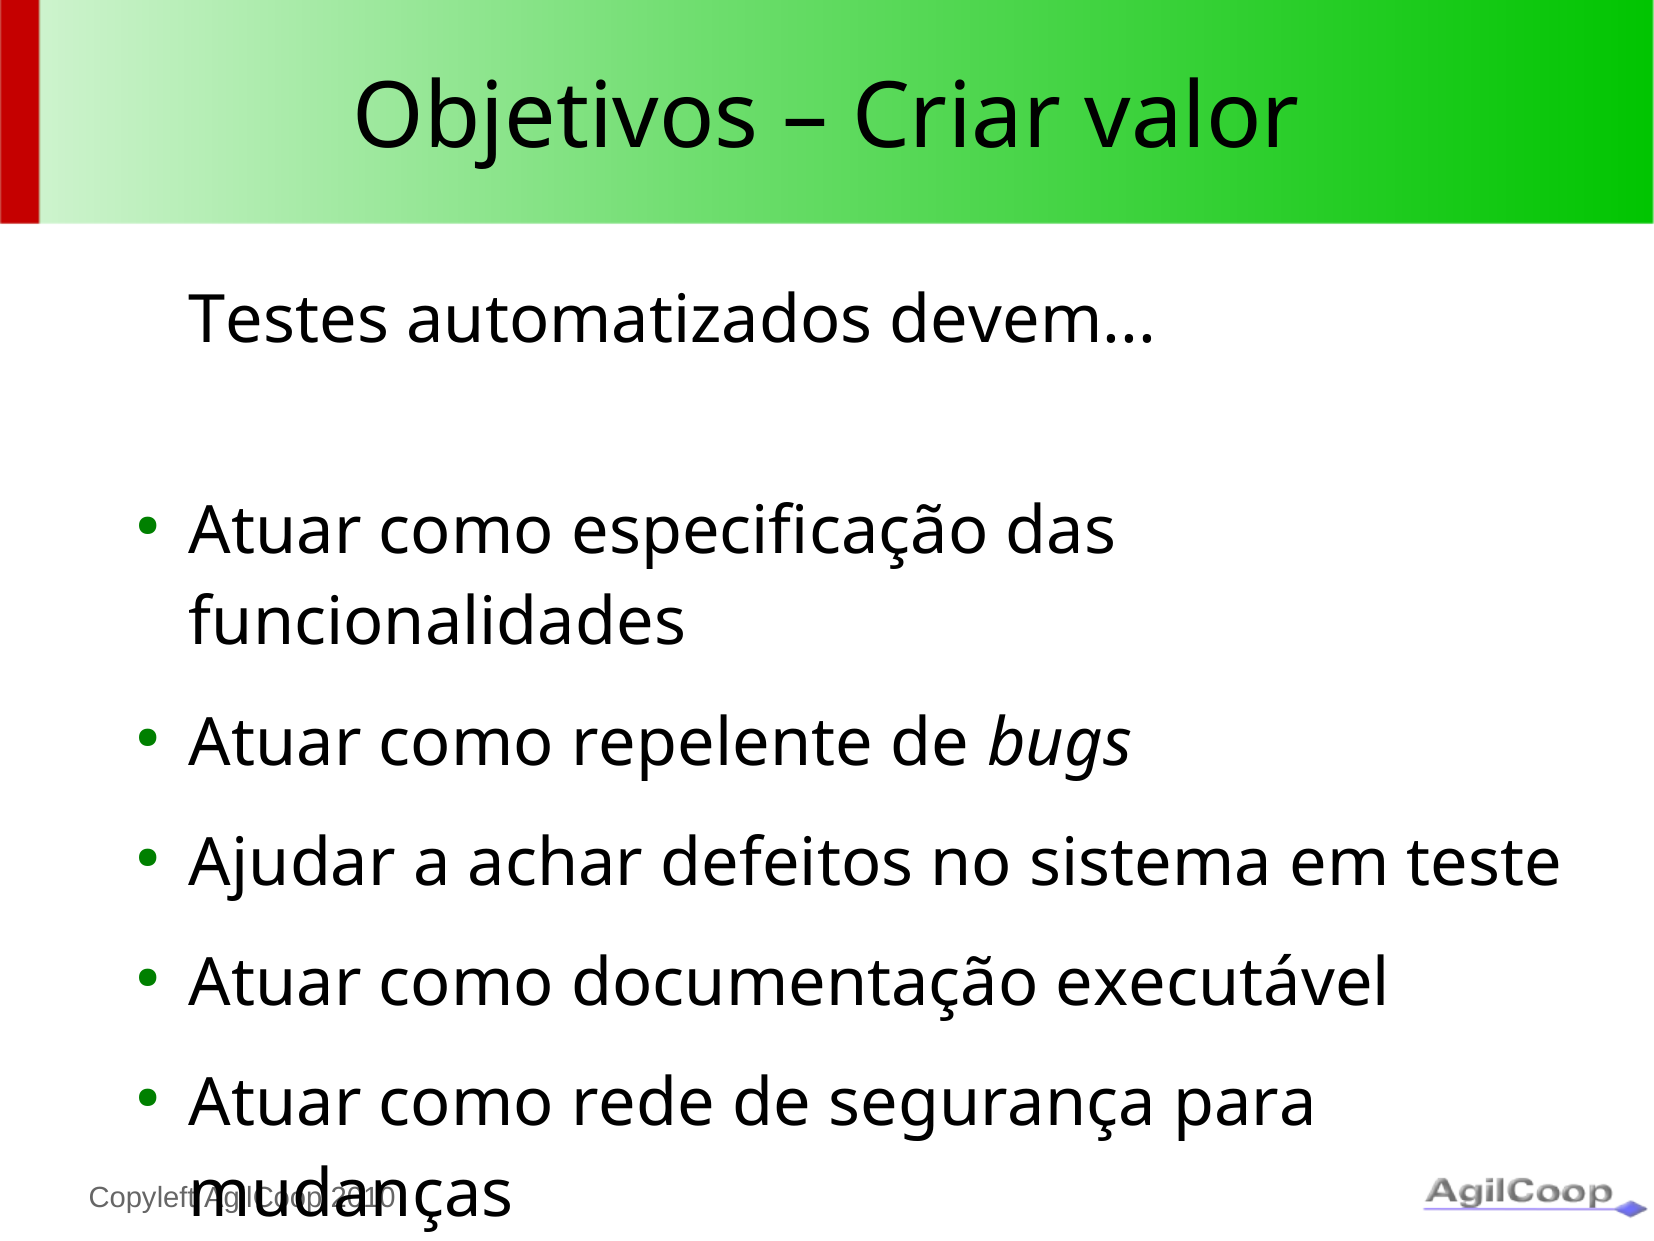

# Objetivos – Criar valor
Testes automatizados devem...
Atuar como especificação das funcionalidades
Atuar como repelente de bugs
Ajudar a achar defeitos no sistema em teste
Atuar como documentação executável
Atuar como rede de segurança para mudanças
Não fazer mal ao sistema em teste
Copyleft AgilCoop 2010